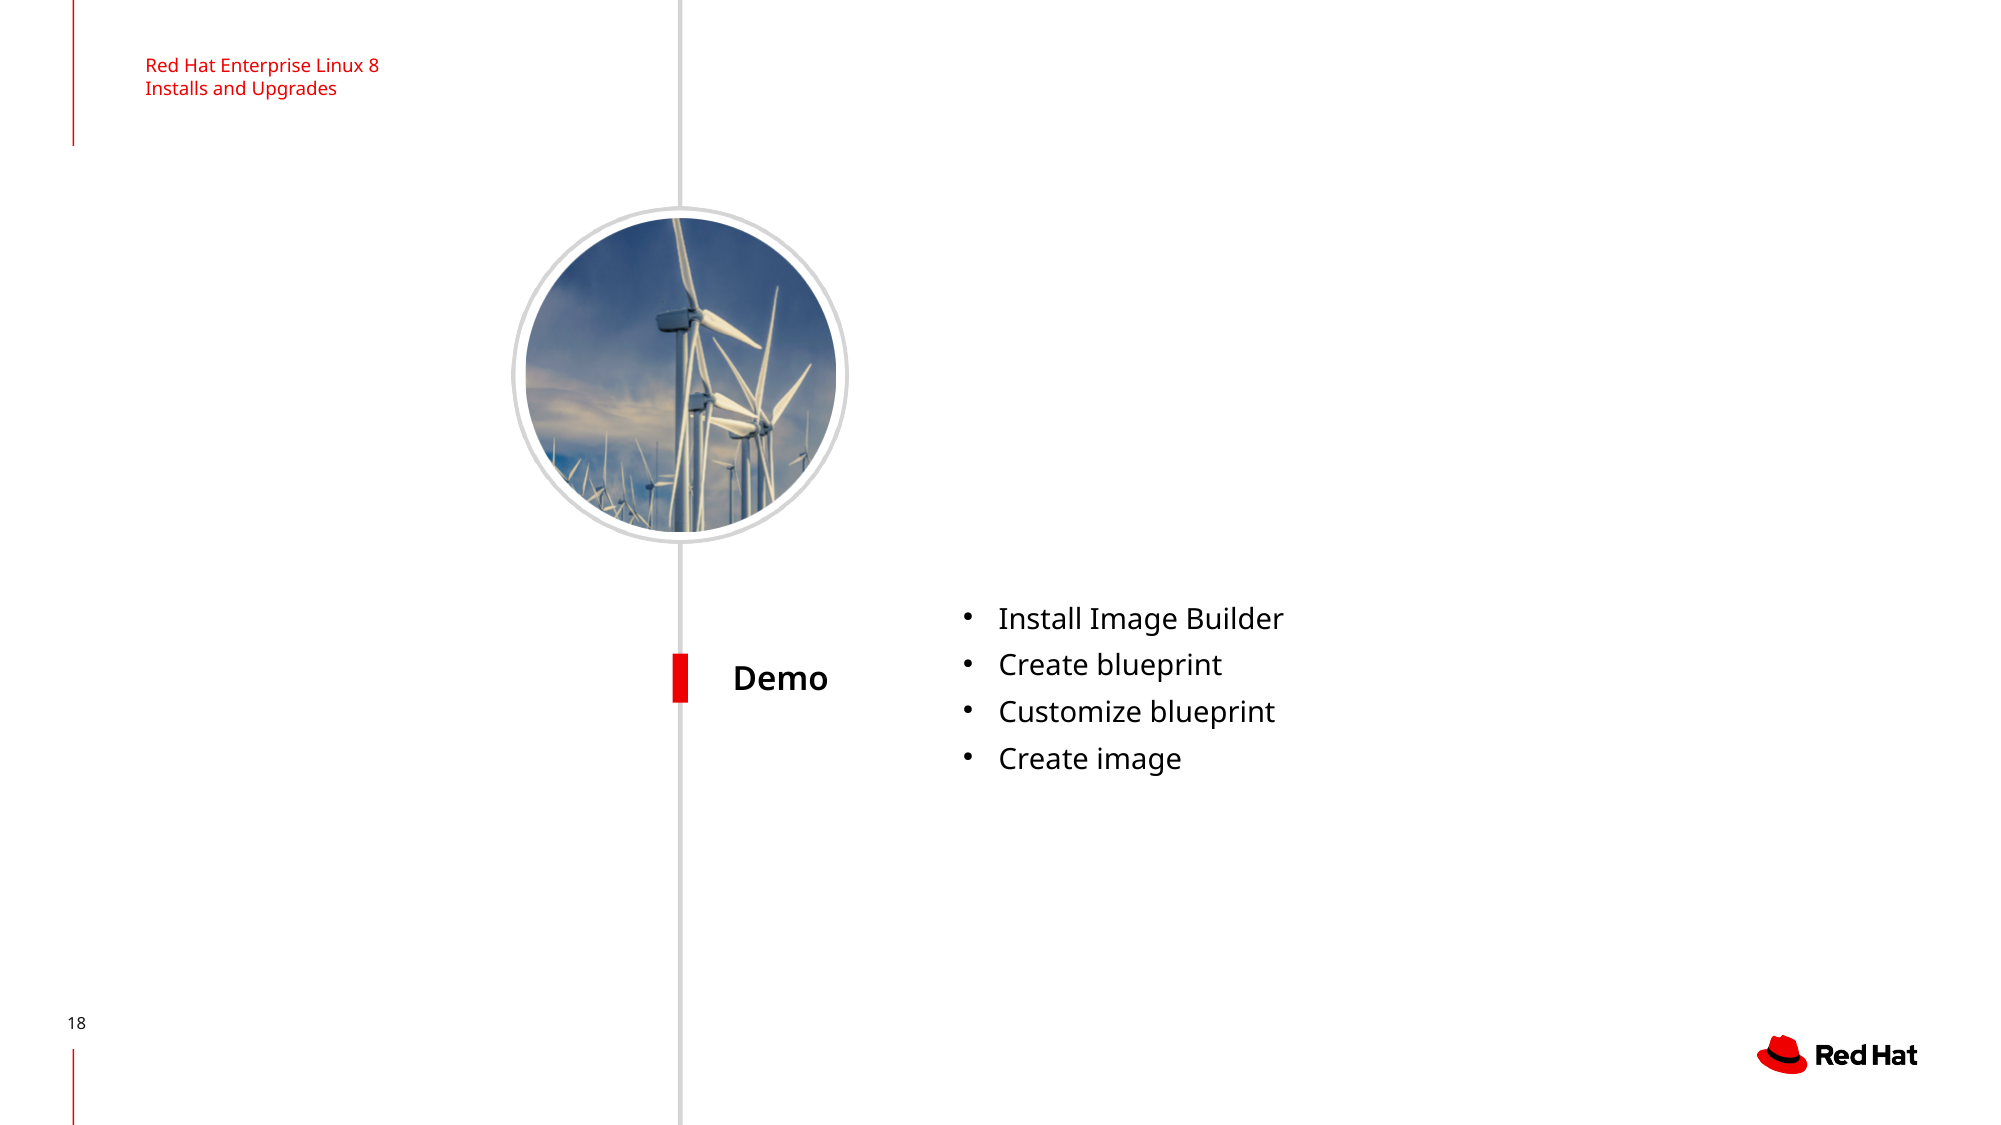

Red Hat Enterprise Linux 8
Installs and Upgrades
Install Image Builder
Create blueprint
Customize blueprint
Create image
# Demo
18